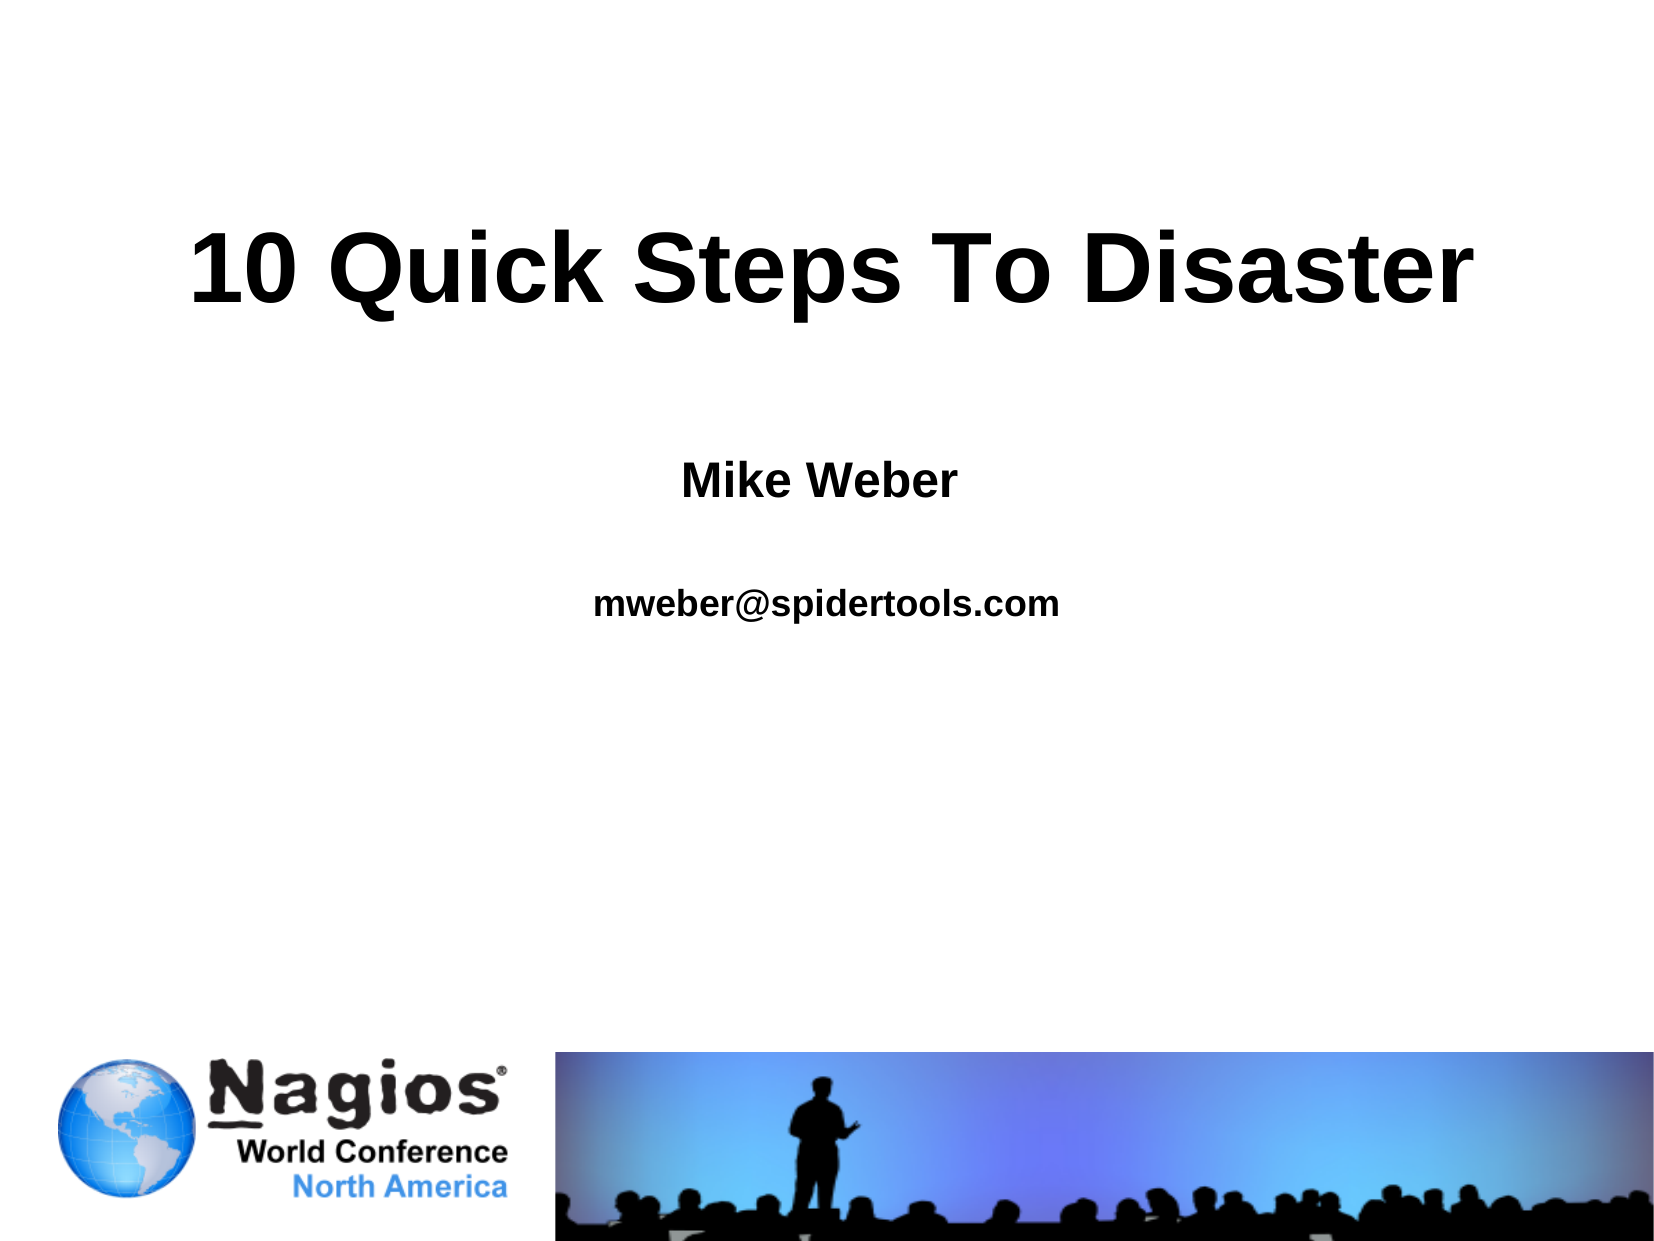

10 Quick Steps To Disaster
Mike Weber
mweber@spidertools.com
#